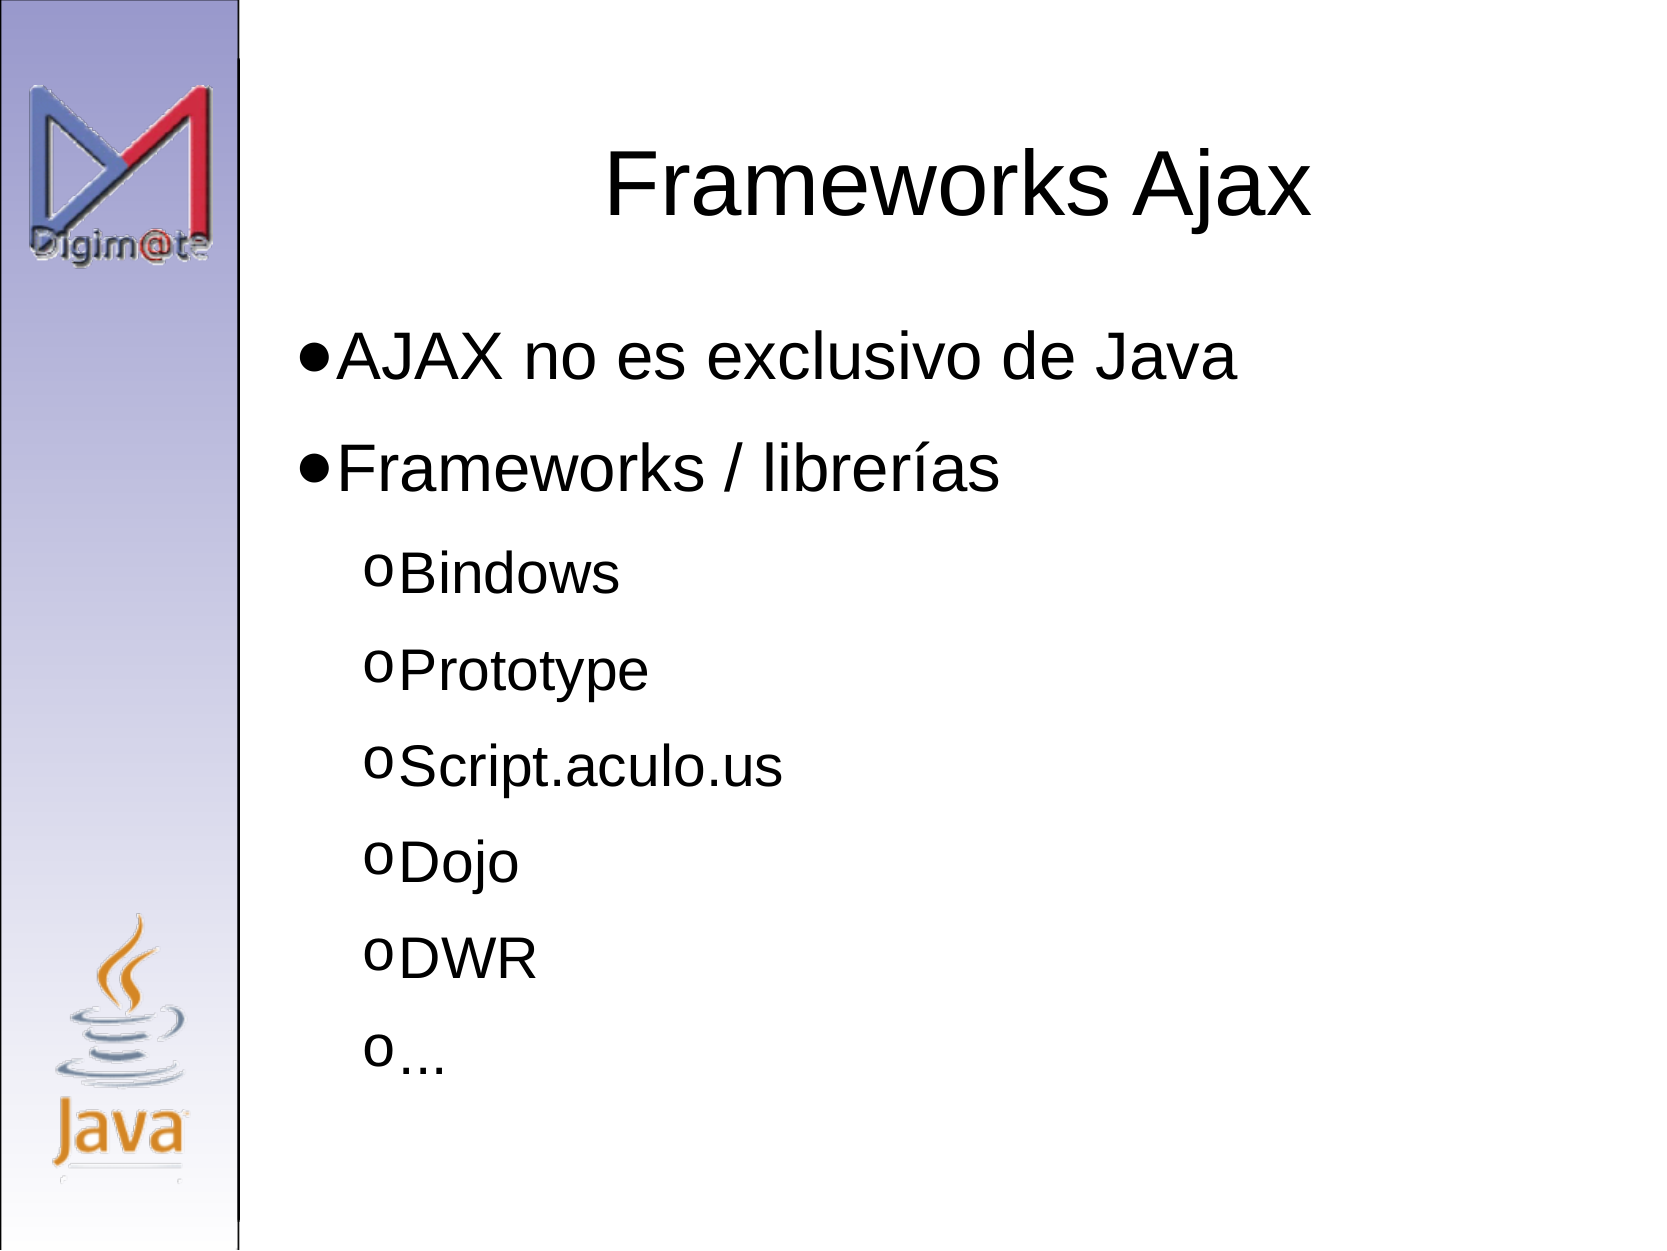

# Frameworks Ajax
AJAX no es exclusivo de Java
Frameworks / librerías
Bindows
Prototype
Script.aculo.us
Dojo
DWR
...